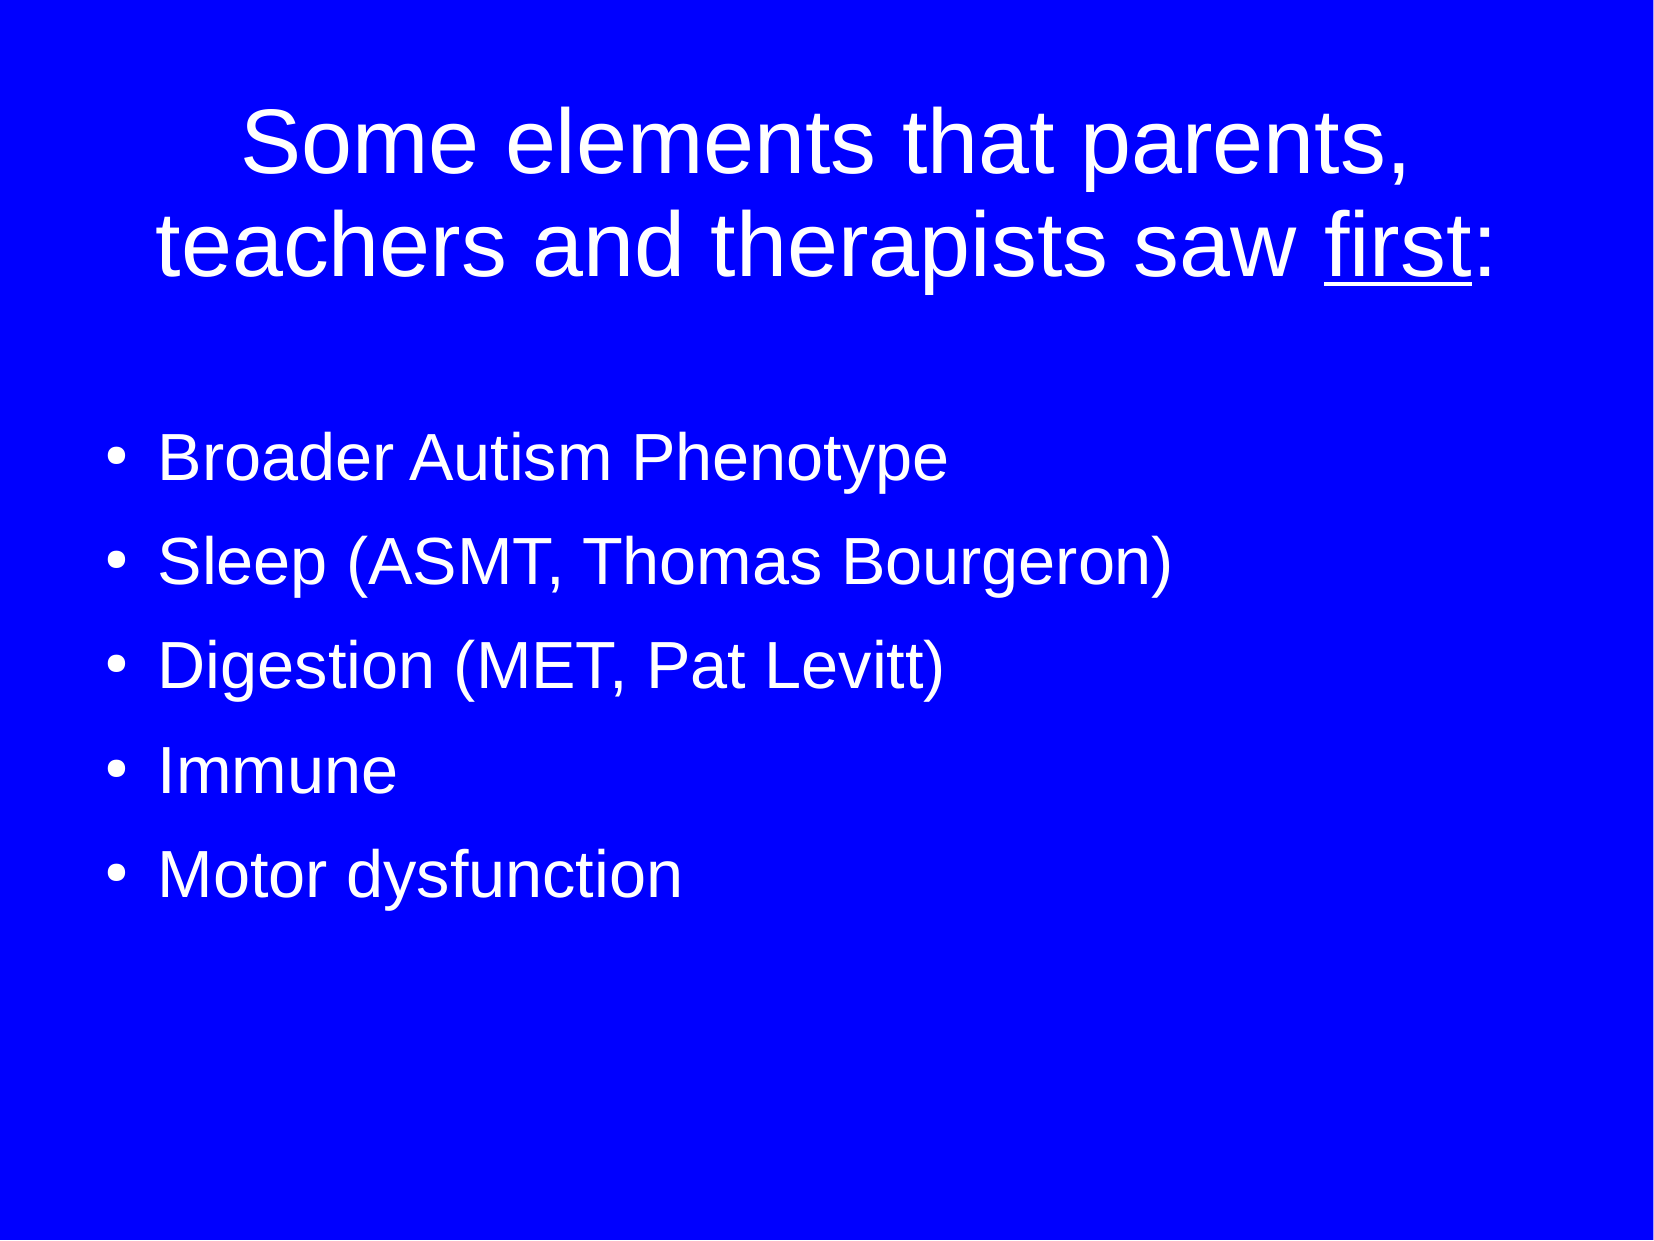

# Some elements that parents, teachers and therapists saw first:
Broader Autism Phenotype
Sleep (ASMT, Thomas Bourgeron)
Digestion (MET, Pat Levitt)
Immune
Motor dysfunction